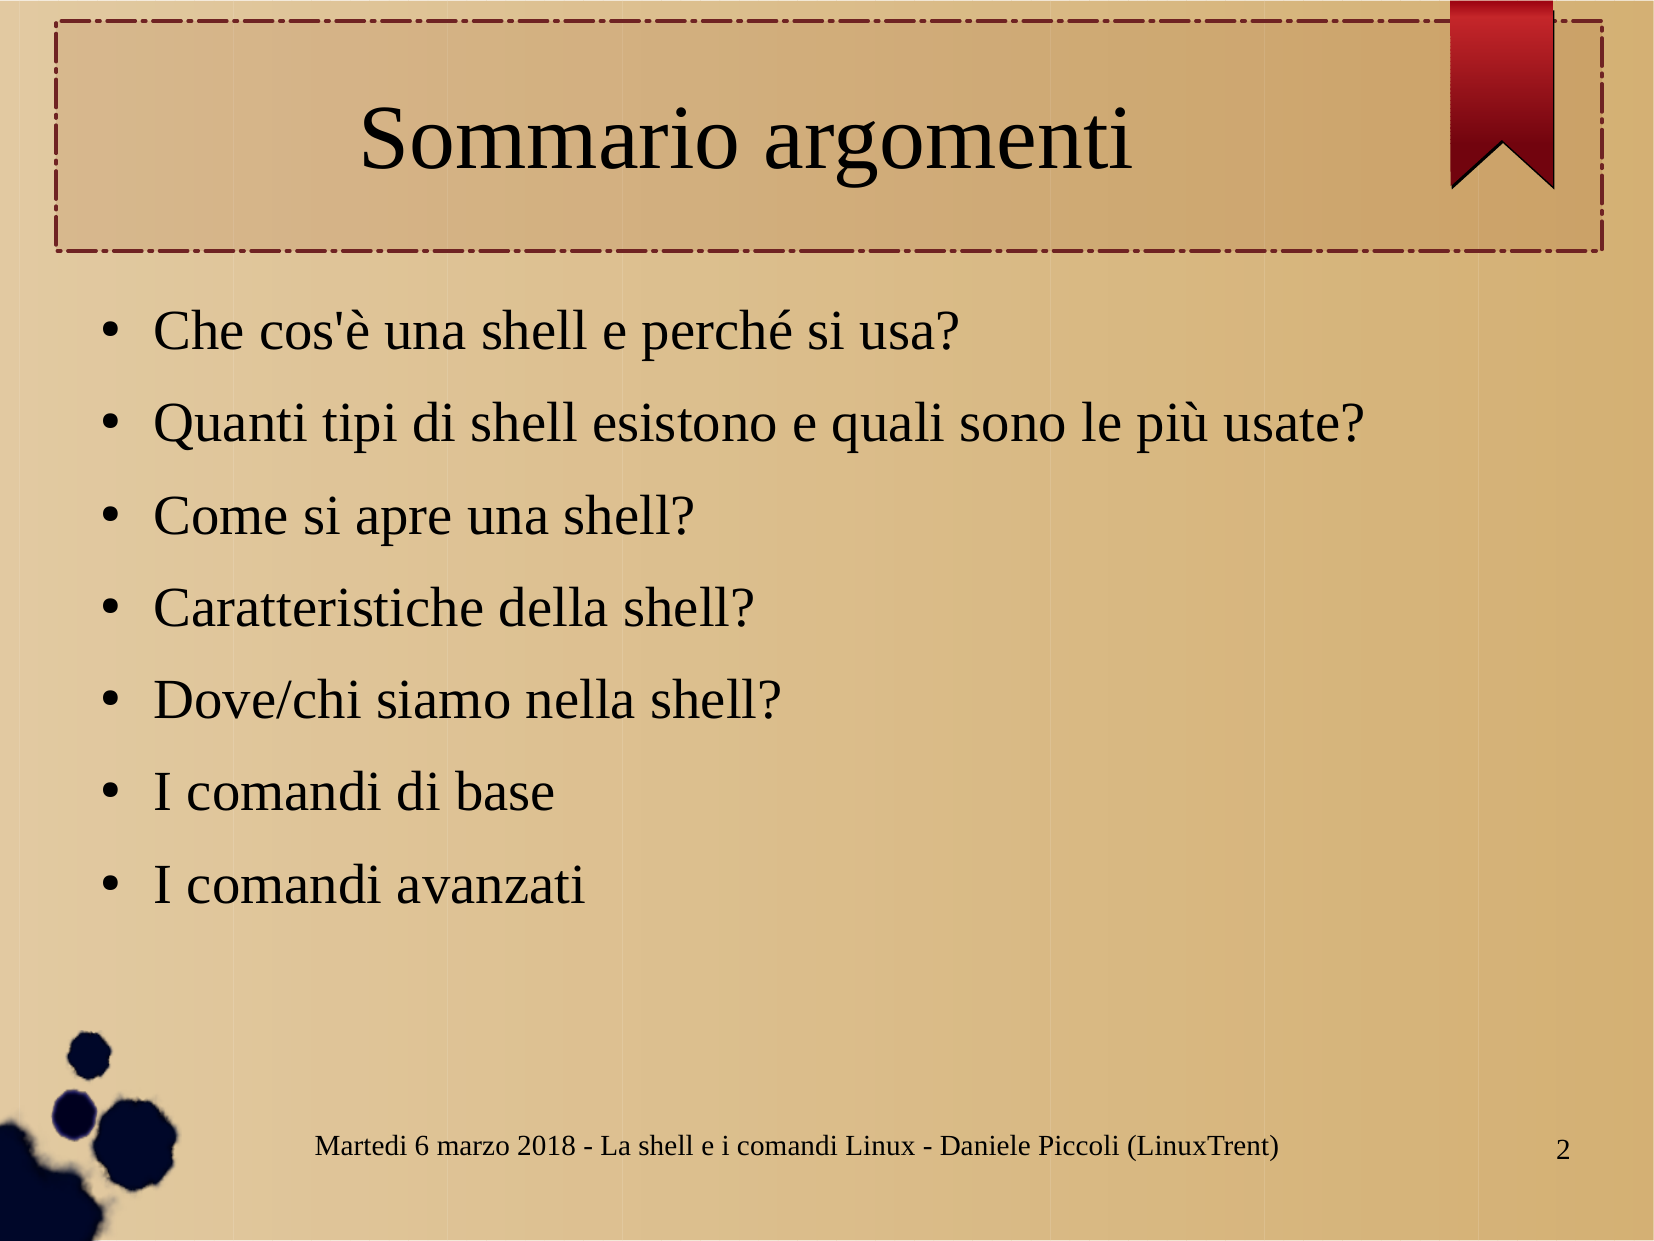

# Sommario argomenti
Che cos'è una shell e perché si usa?
Quanti tipi di shell esistono e quali sono le più usate?
Come si apre una shell?
Caratteristiche della shell?
Dove/chi siamo nella shell?
I comandi di base
I comandi avanzati
Martedi 6 marzo 2018 - La shell e i comandi Linux - Daniele Piccoli (LinuxTrent)
2